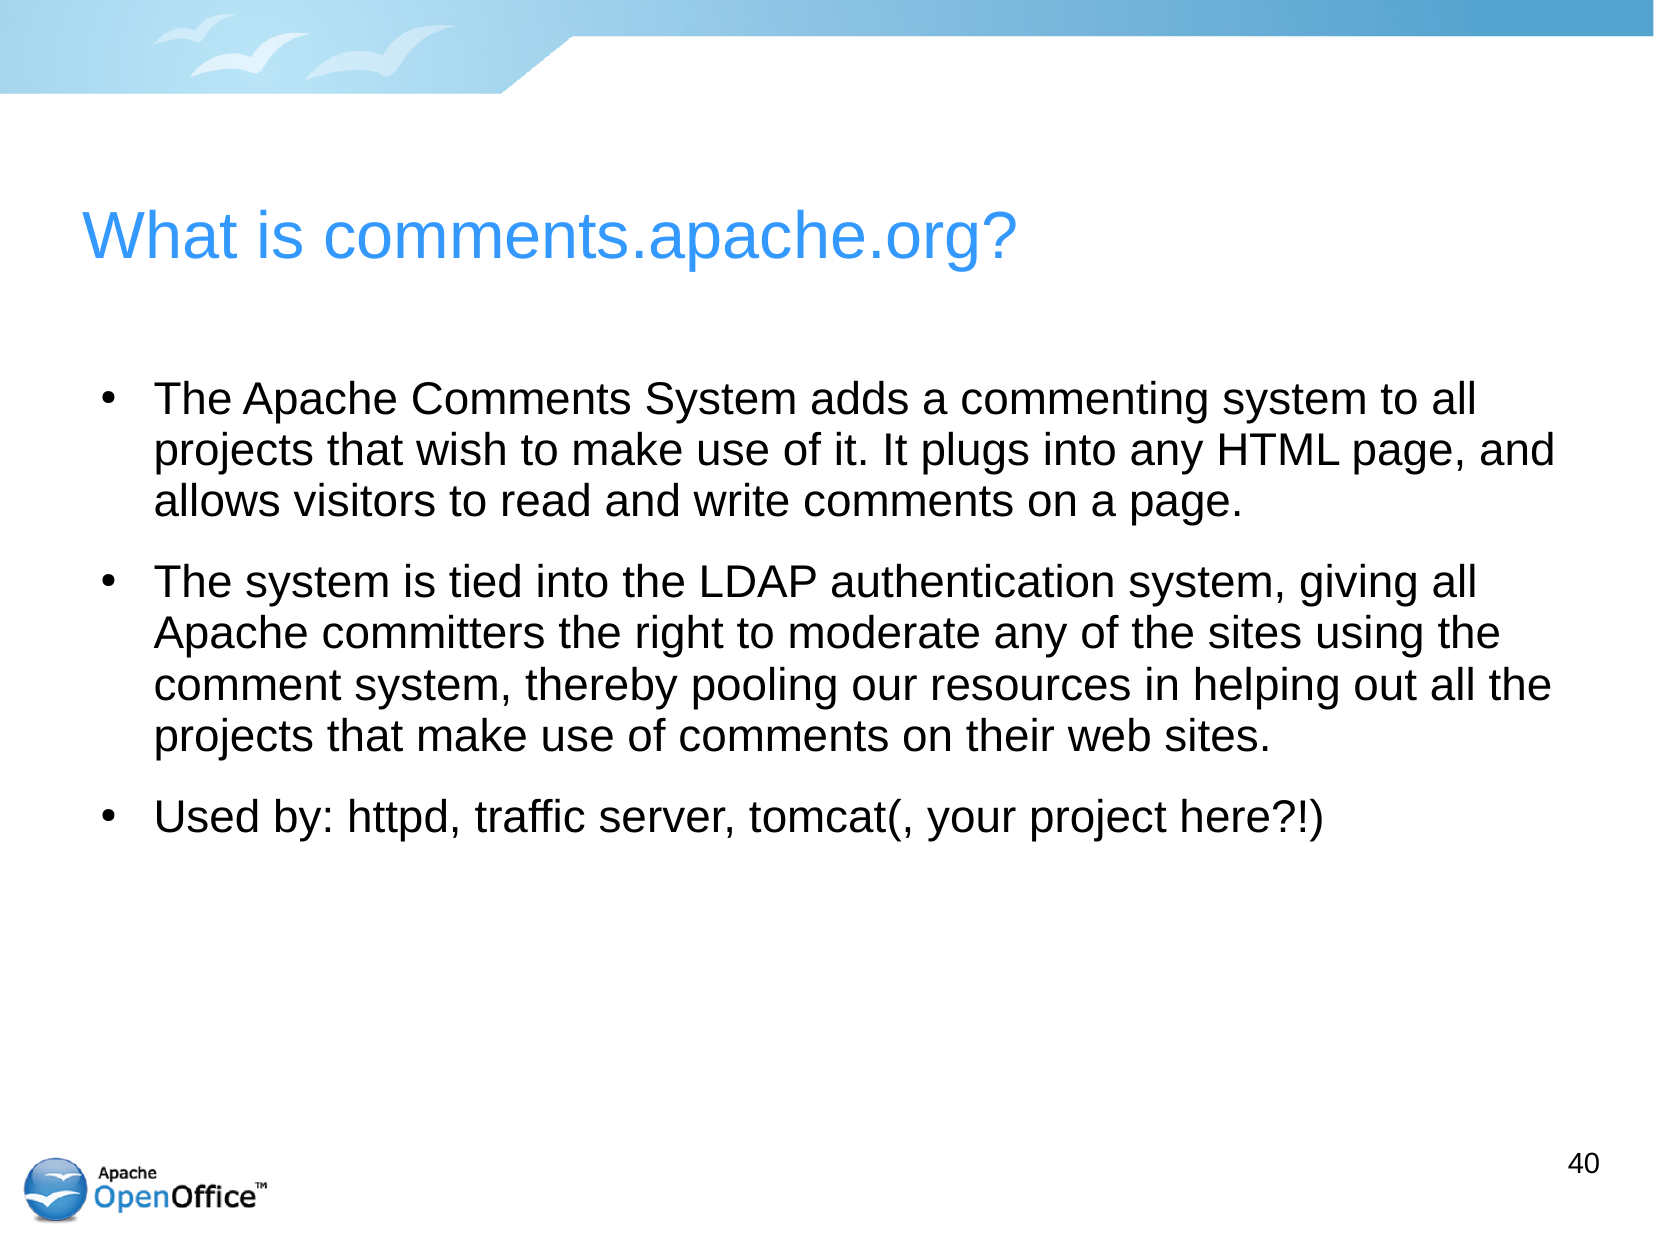

# What is comments.apache.org?
The Apache Comments System adds a commenting system to all projects that wish to make use of it. It plugs into any HTML page, and allows visitors to read and write comments on a page.
The system is tied into the LDAP authentication system, giving all Apache committers the right to moderate any of the sites using the comment system, thereby pooling our resources in helping out all the projects that make use of comments on their web sites.
Used by: httpd, traffic server, tomcat(, your project here?!)
40